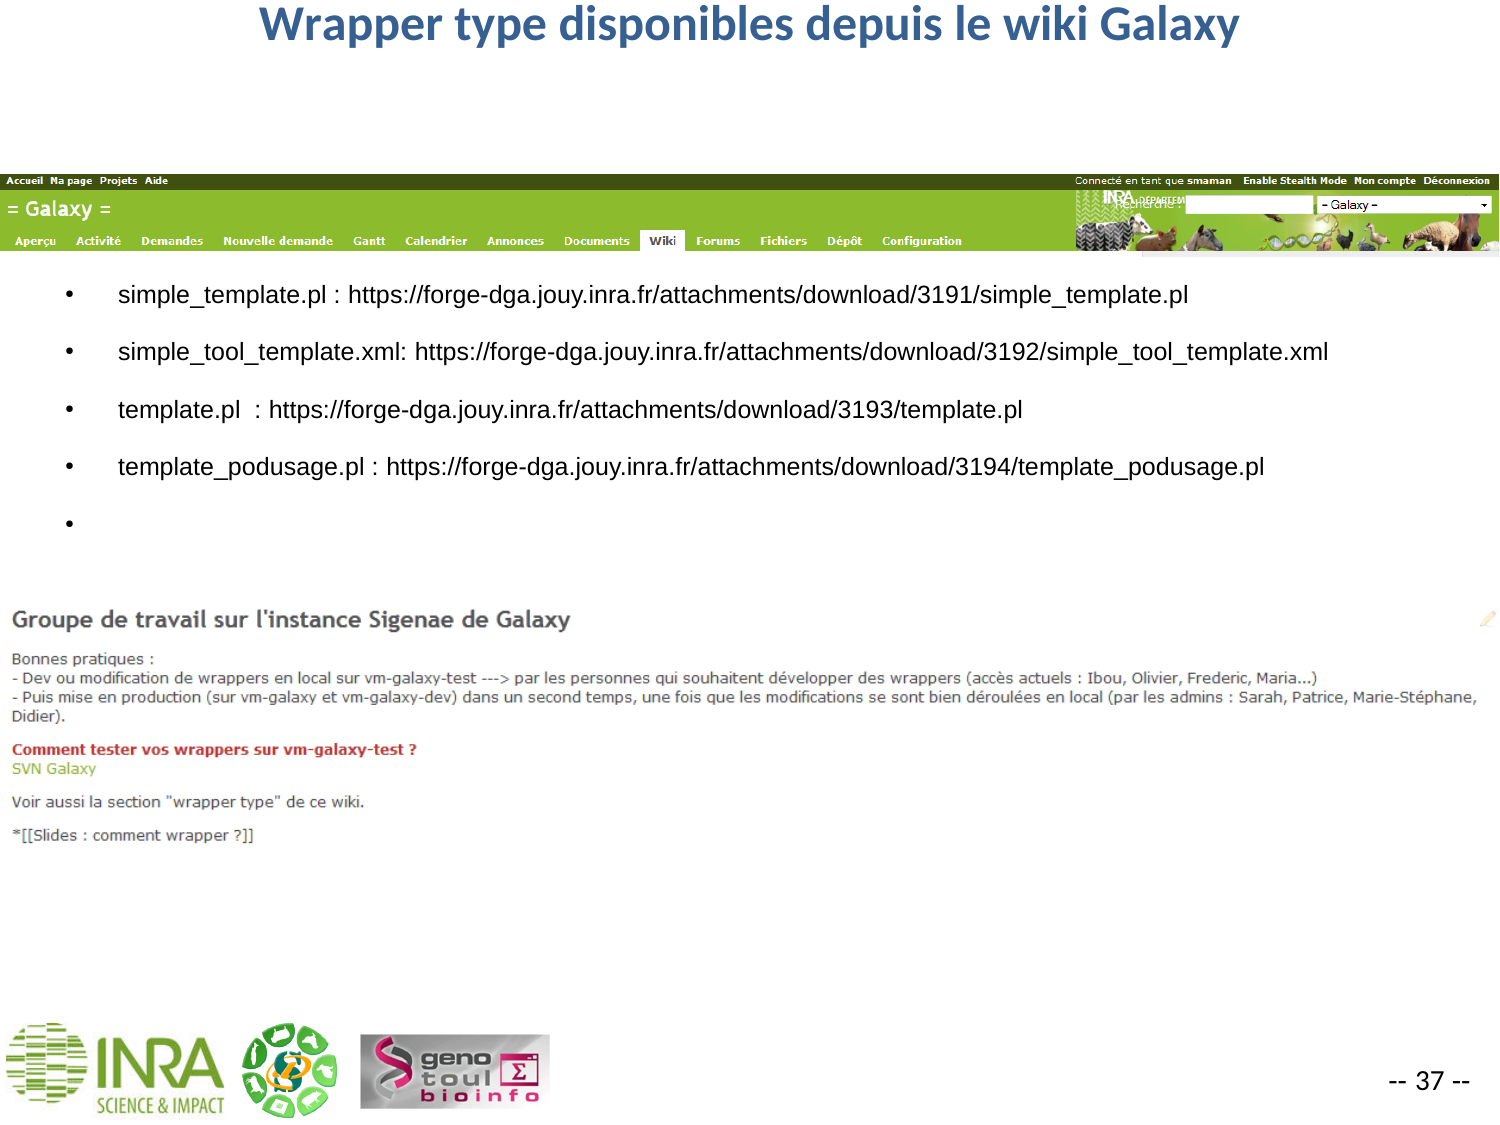

Wrapper type disponibles depuis le wiki Galaxy
# simple_template.pl : https://forge-dga.jouy.inra.fr/attachments/download/3191/simple_template.pl
simple_tool_template.xml: https://forge-dga.jouy.inra.fr/attachments/download/3192/simple_tool_template.xml
template.pl : https://forge-dga.jouy.inra.fr/attachments/download/3193/template.pl
template_podusage.pl : https://forge-dga.jouy.inra.fr/attachments/download/3194/template_podusage.pl